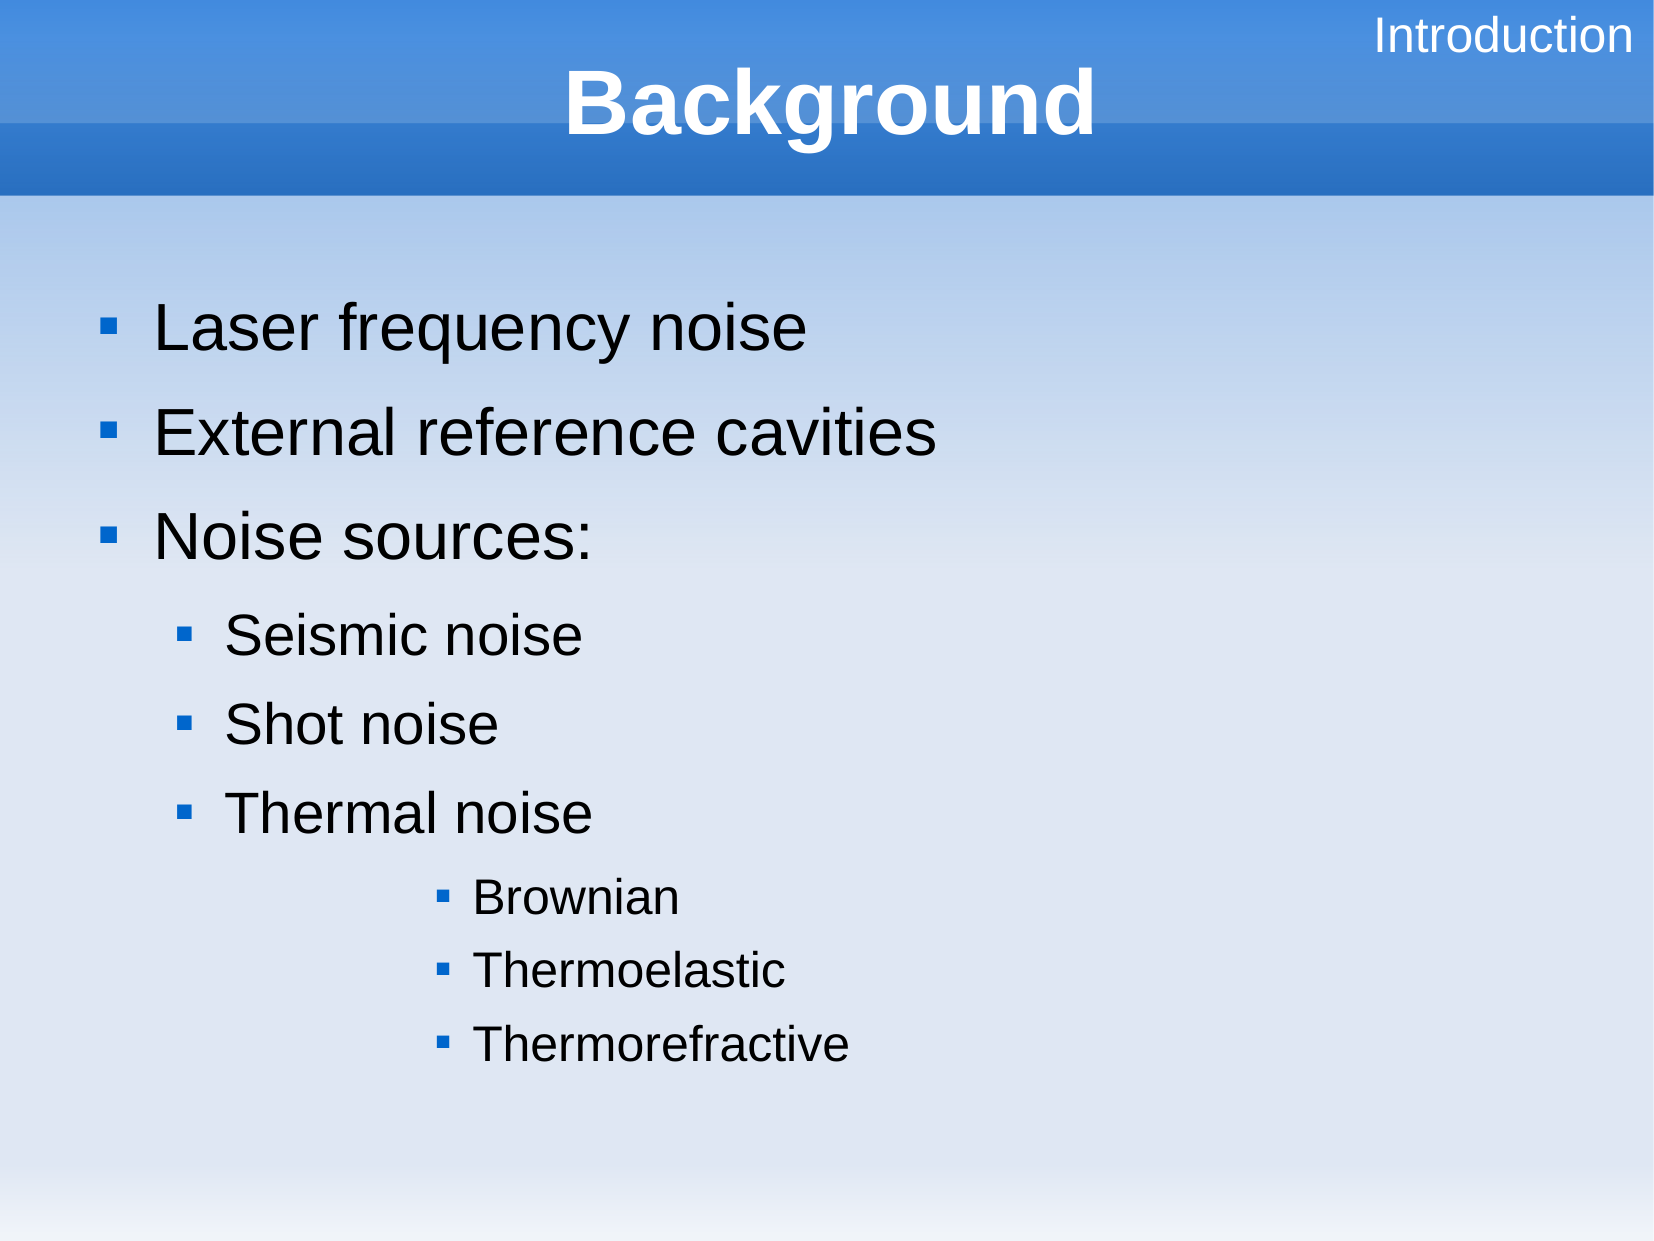

Introduction
# Background
Laser frequency noise
External reference cavities
Noise sources:
Seismic noise
Shot noise
Thermal noise
Brownian
Thermoelastic
Thermorefractive